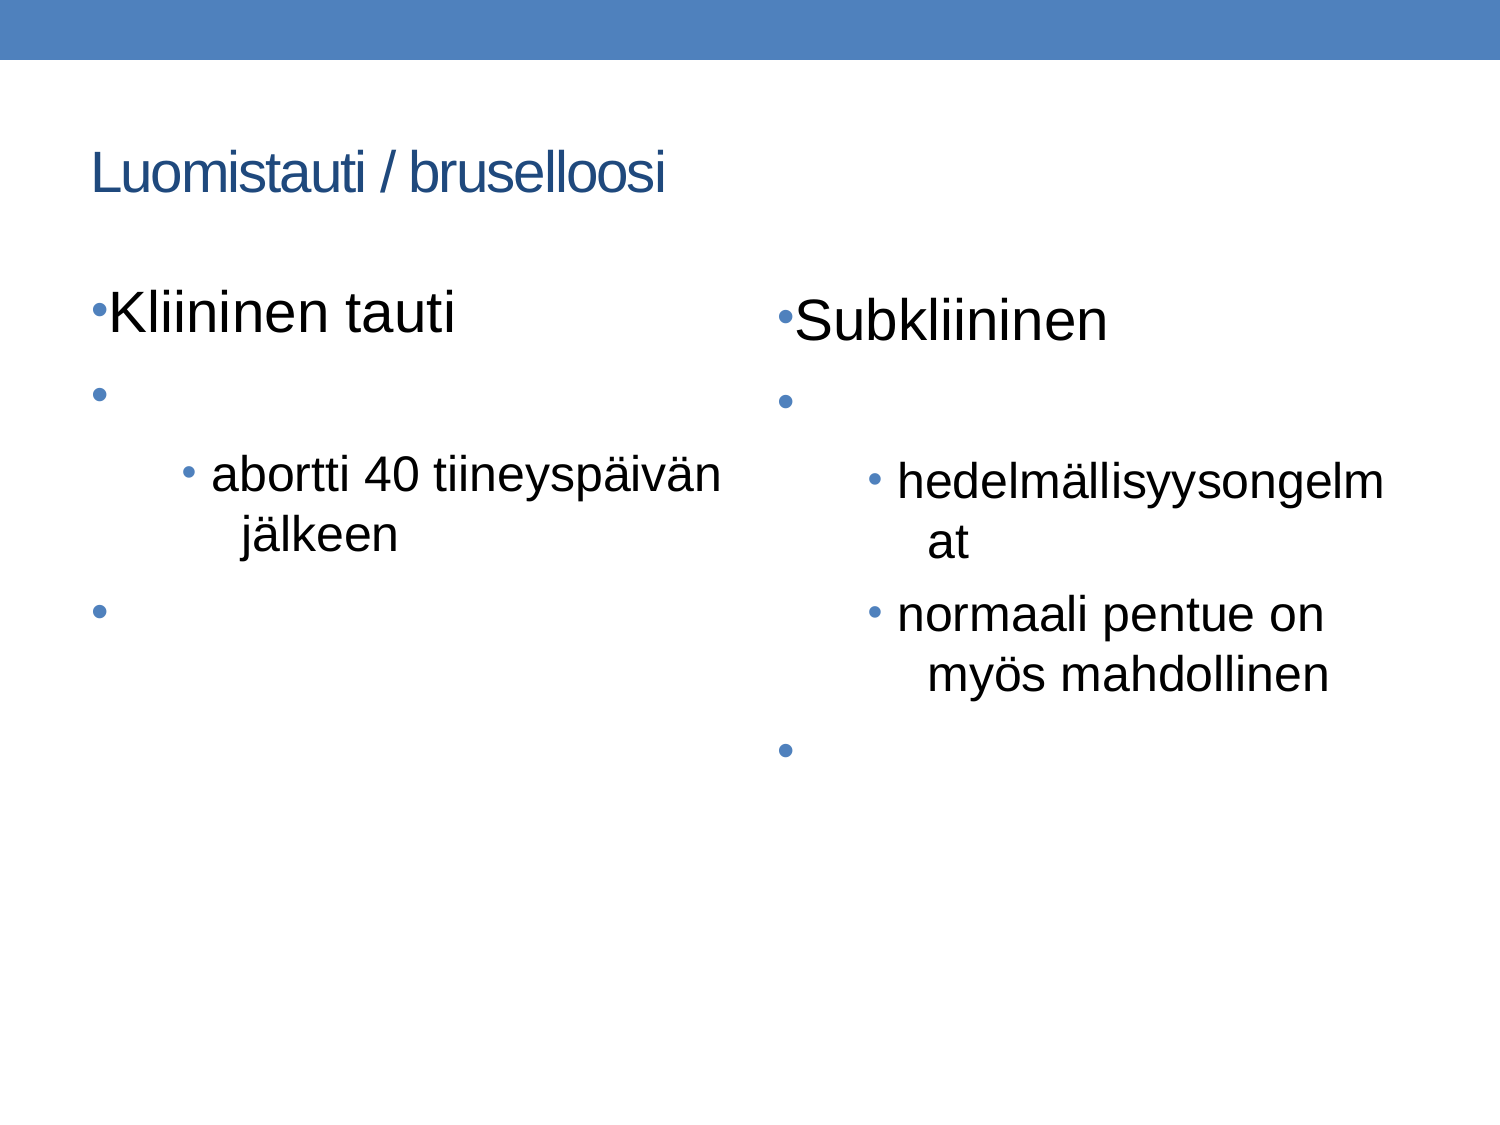

# Luomistauti / bruselloosi
Kliininen tauti
abortti 40 tiineyspäivän jälkeen
Subkliininen
hedelmällisyysongelmat
normaali pentue on myös mahdollinen